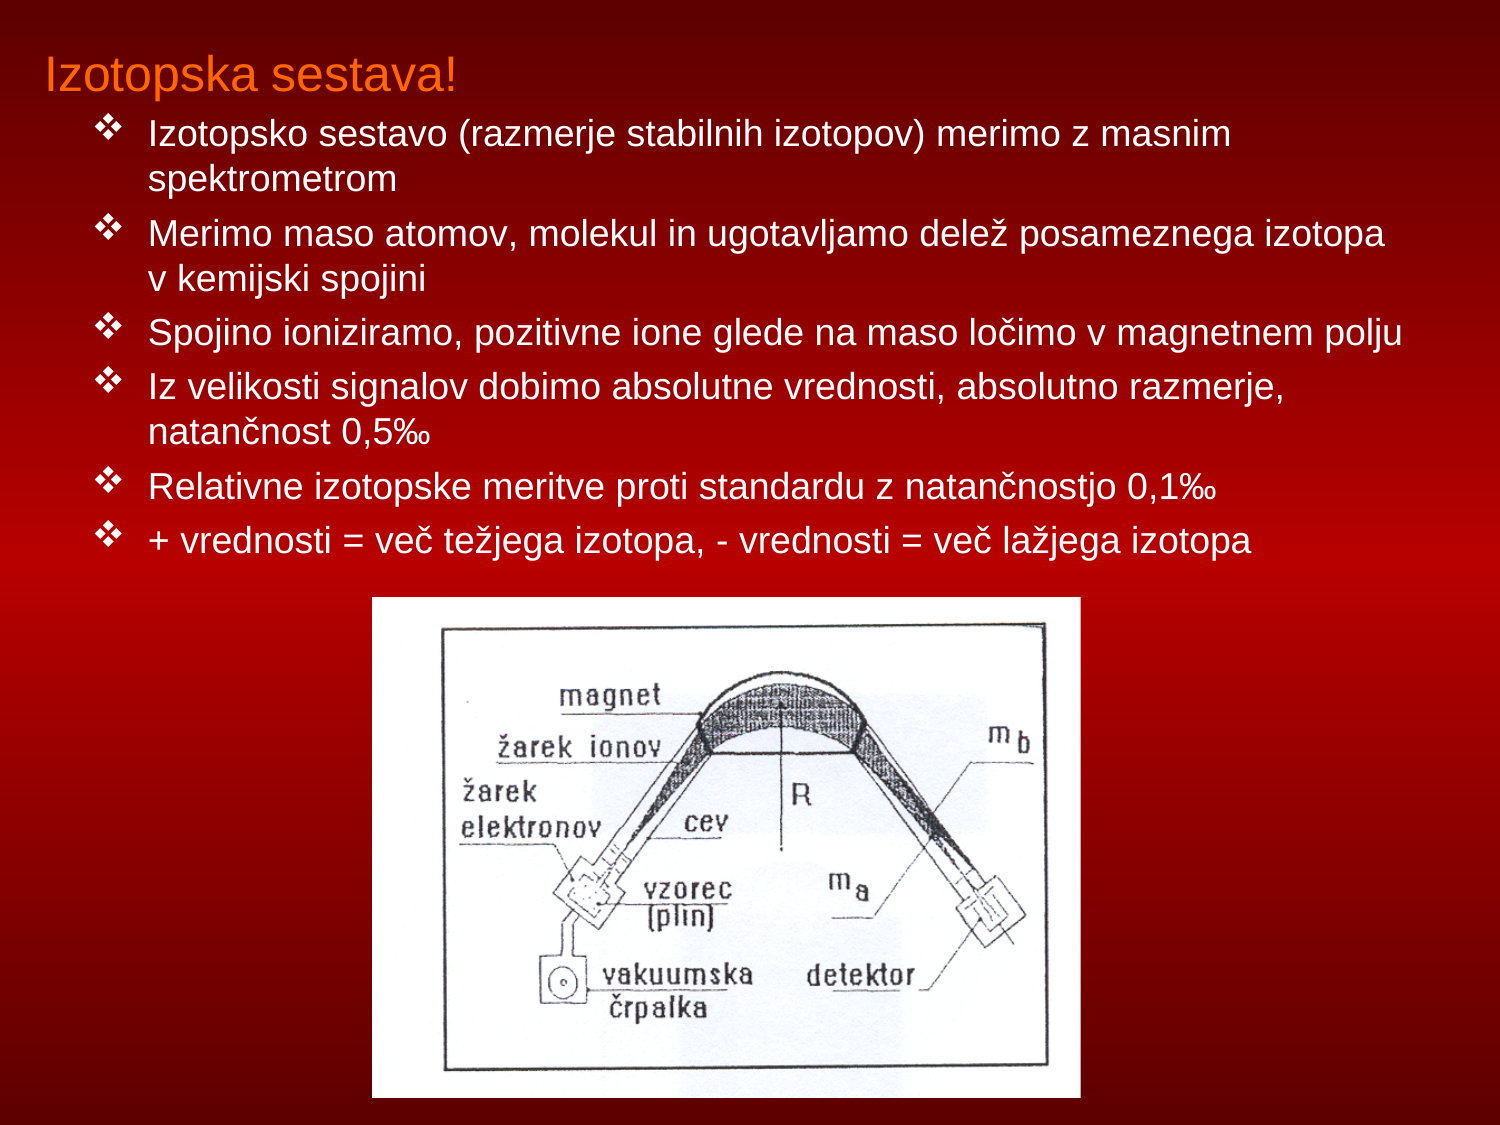

# Izotopska sestava!
Izotopsko sestavo (razmerje stabilnih izotopov) merimo z masnim spektrometrom
Merimo maso atomov, molekul in ugotavljamo delež posameznega izotopa v kemijski spojini
Spojino ioniziramo, pozitivne ione glede na maso ločimo v magnetnem polju
Iz velikosti signalov dobimo absolutne vrednosti, absolutno razmerje, natančnost 0,5‰
Relativne izotopske meritve proti standardu z natančnostjo 0,1‰
+ vrednosti = več težjega izotopa, - vrednosti = več lažjega izotopa